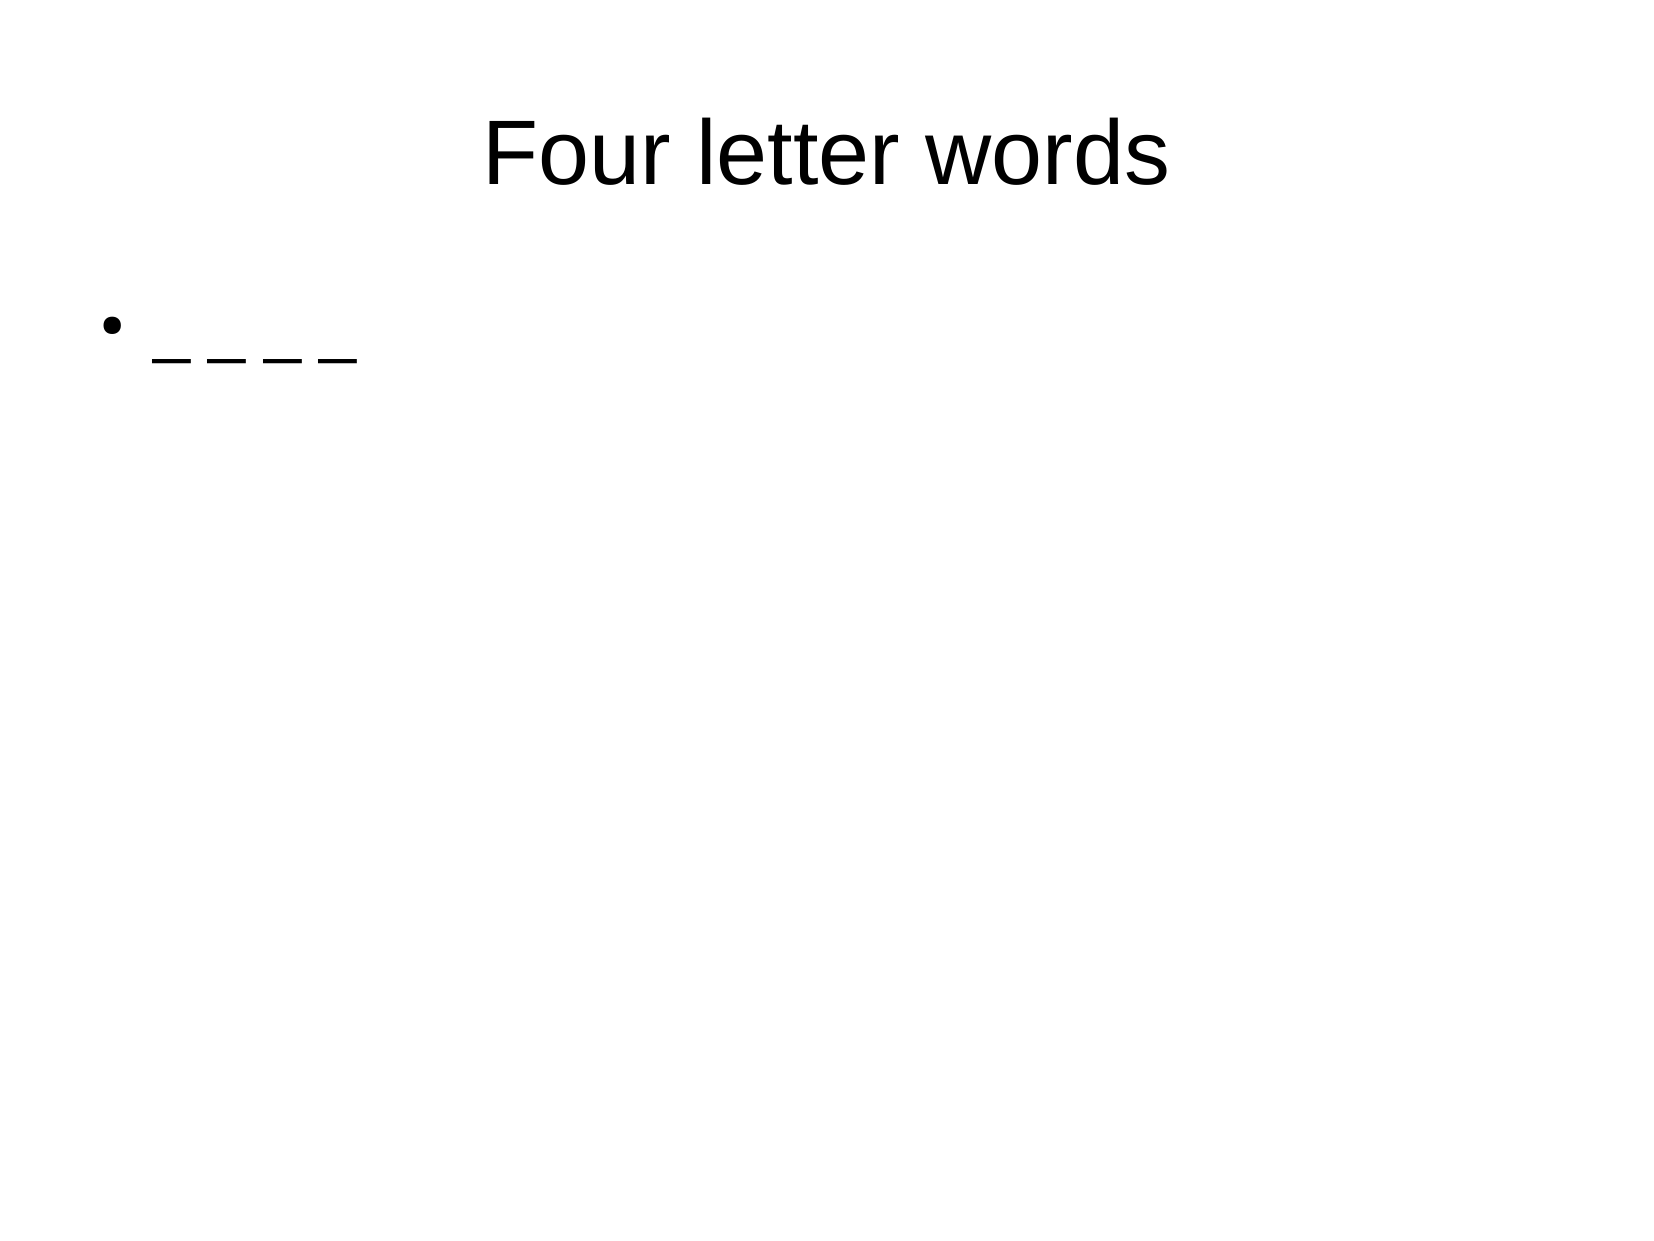

# Four letter words
_ _ _ _